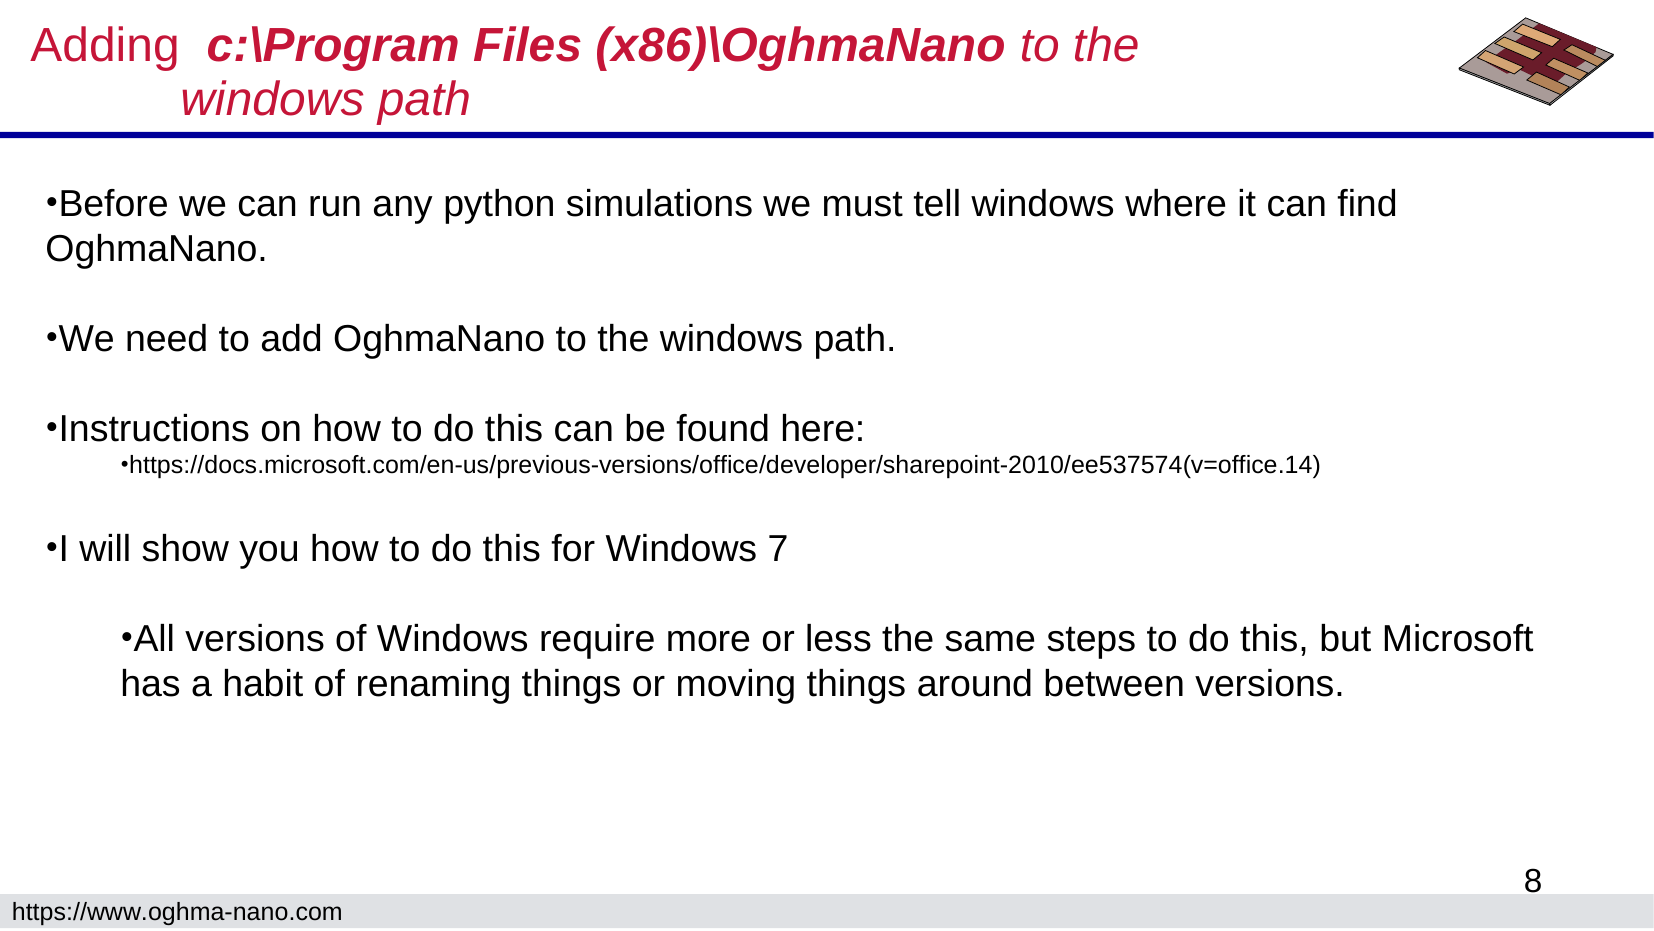

# Adding c:\Program Files (x86)\OghmaNano to the windows path
Before we can run any python simulations we must tell windows where it can find OghmaNano.
We need to add OghmaNano to the windows path.
Instructions on how to do this can be found here:
https://docs.microsoft.com/en-us/previous-versions/office/developer/sharepoint-2010/ee537574(v=office.14)
I will show you how to do this for Windows 7
All versions of Windows require more or less the same steps to do this, but Microsoft has a habit of renaming things or moving things around between versions.